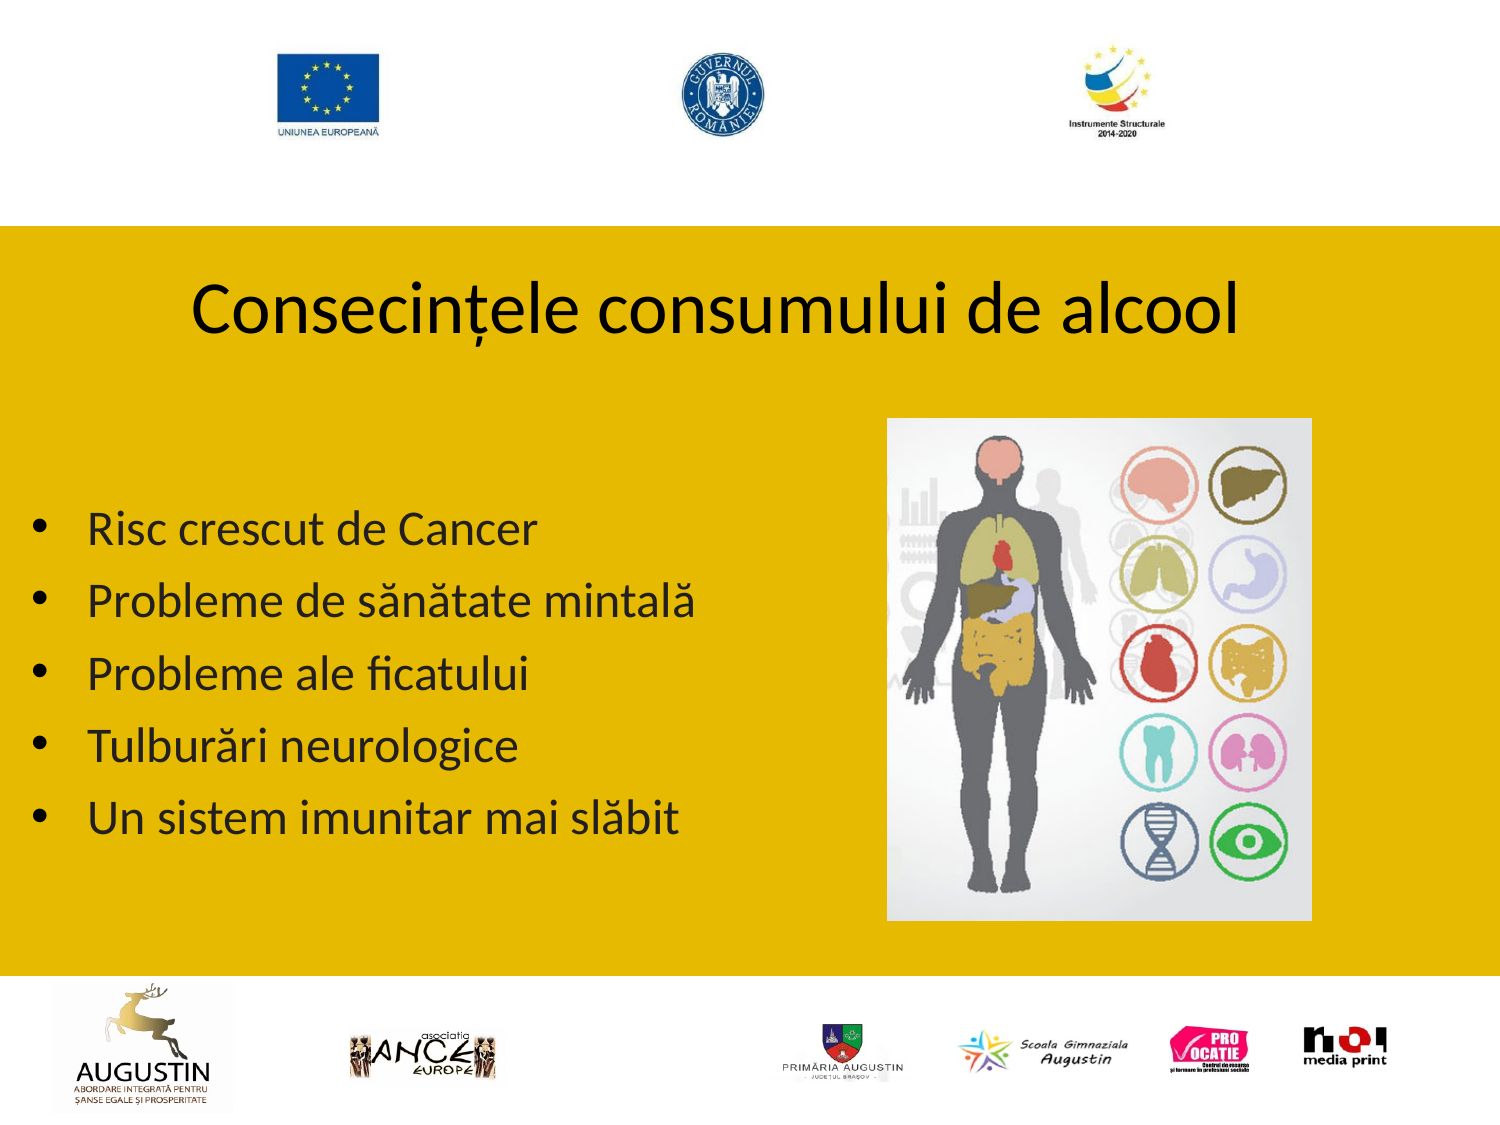

# Consecințele consumului de alcool
Risc crescut de Cancer
Probleme de sănătate mintală
Probleme ale ficatului
Tulburări neurologice
Un sistem imunitar mai slăbit